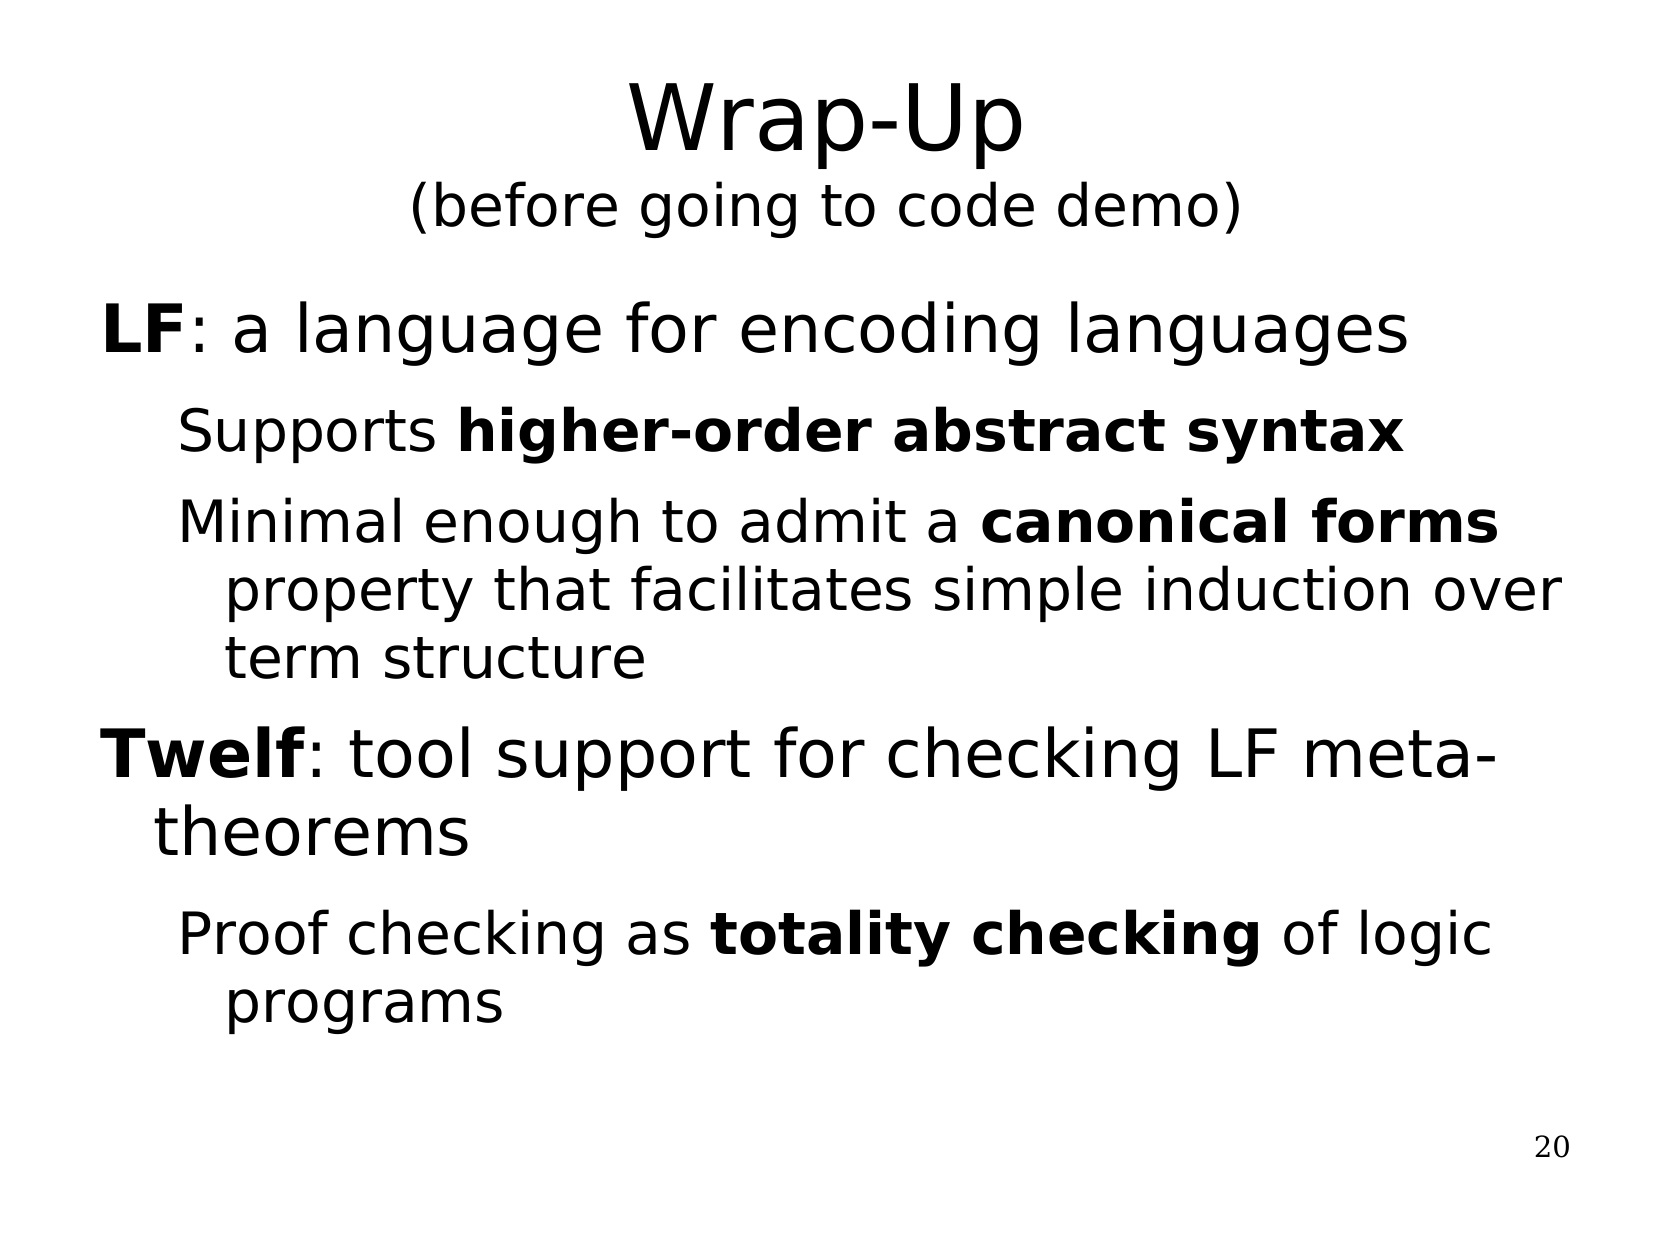

# Wrap-Up (before going to code demo)
LF: a language for encoding languages
Supports higher-order abstract syntax
Minimal enough to admit a canonical forms property that facilitates simple induction over term structure
Twelf: tool support for checking LF meta-theorems
Proof checking as totality checking of logic programs
20